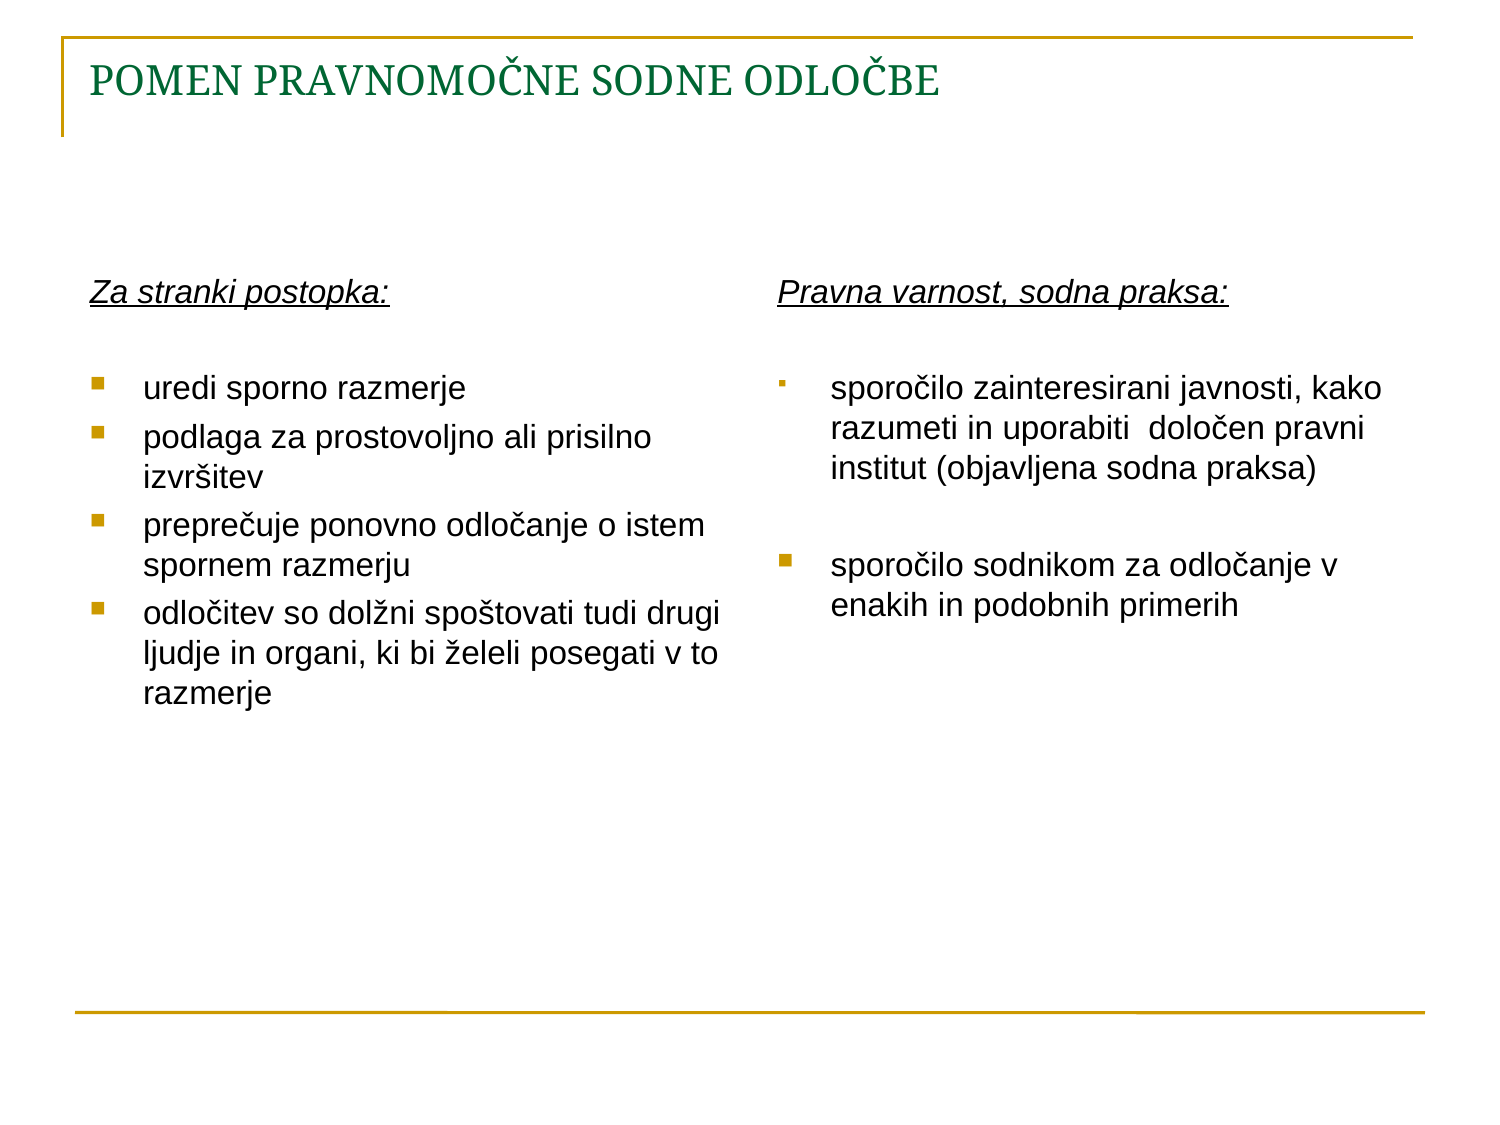

# POMEN PRAVNOMOČNE SODNE ODLOČBE
Za stranki postopka:
uredi sporno razmerje
podlaga za prostovoljno ali prisilno izvršitev
preprečuje ponovno odločanje o istem spornem razmerju
odločitev so dolžni spoštovati tudi drugi ljudje in organi, ki bi želeli posegati v to razmerje
Pravna varnost, sodna praksa:
sporočilo zainteresirani javnosti, kako razumeti in uporabiti določen pravni institut (objavljena sodna praksa)‏
sporočilo sodnikom za odločanje v enakih in podobnih primerih